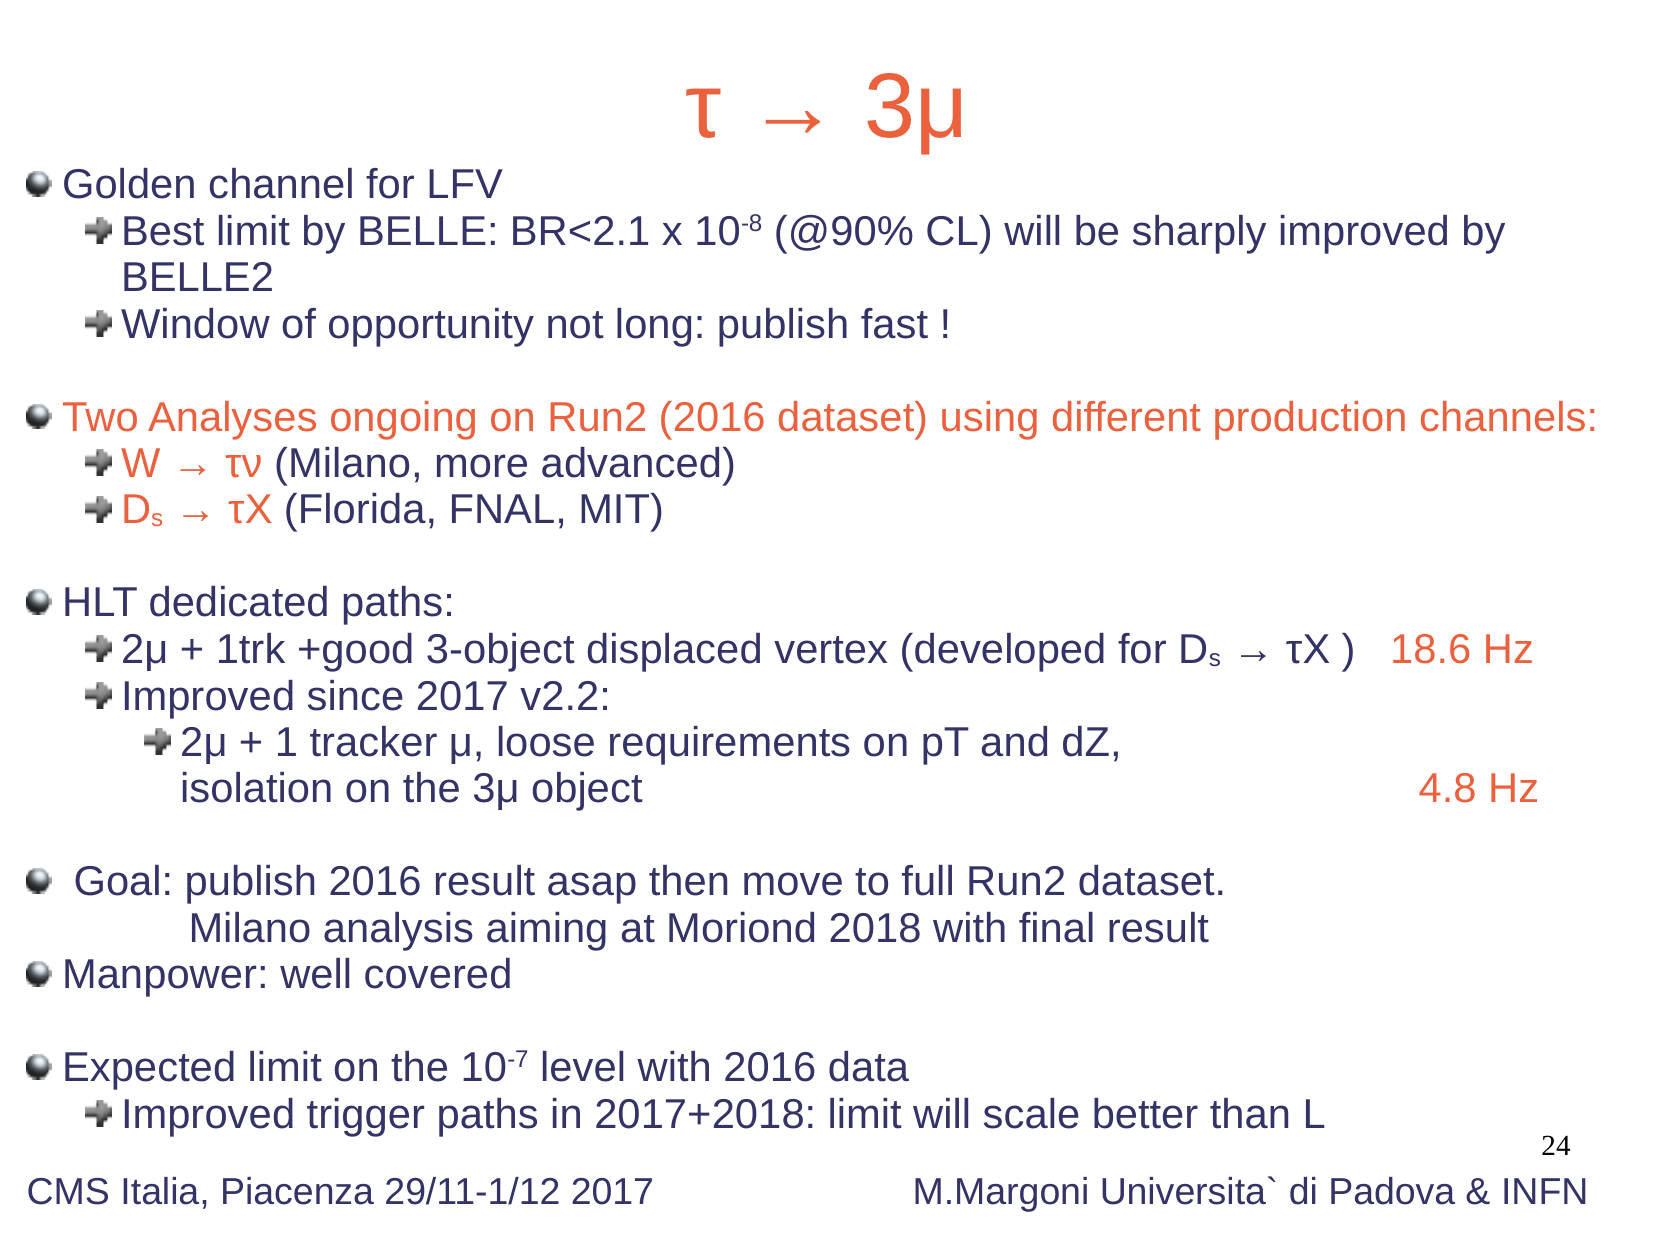

# τ → 3μ
Golden channel for LFV
Best limit by BELLE: BR<2.1 x 10-8 (@90% CL) will be sharply improved by BELLE2
Window of opportunity not long: publish fast !
Two Analyses ongoing on Run2 (2016 dataset) using different production channels:
W → τν (Milano, more advanced)
Ds → τX (Florida, FNAL, MIT)
HLT dedicated paths:
2μ + 1trk +good 3-object displaced vertex (developed for Ds → τX ) 18.6 Hz
Improved since 2017 v2.2:
2μ + 1 tracker μ, loose requirements on pT and dZ,
isolation on the 3μ object										 4.8 Hz
 Goal: publish 2016 result asap then move to full Run2 dataset.
 Milano analysis aiming at Moriond 2018 with final result
Manpower: well covered
Expected limit on the 10-7 level with 2016 data
Improved trigger paths in 2017+2018: limit will scale better than L
24
CMS Italia, Piacenza 29/11-1/12 2017				M.Margoni Universita` di Padova & INFN